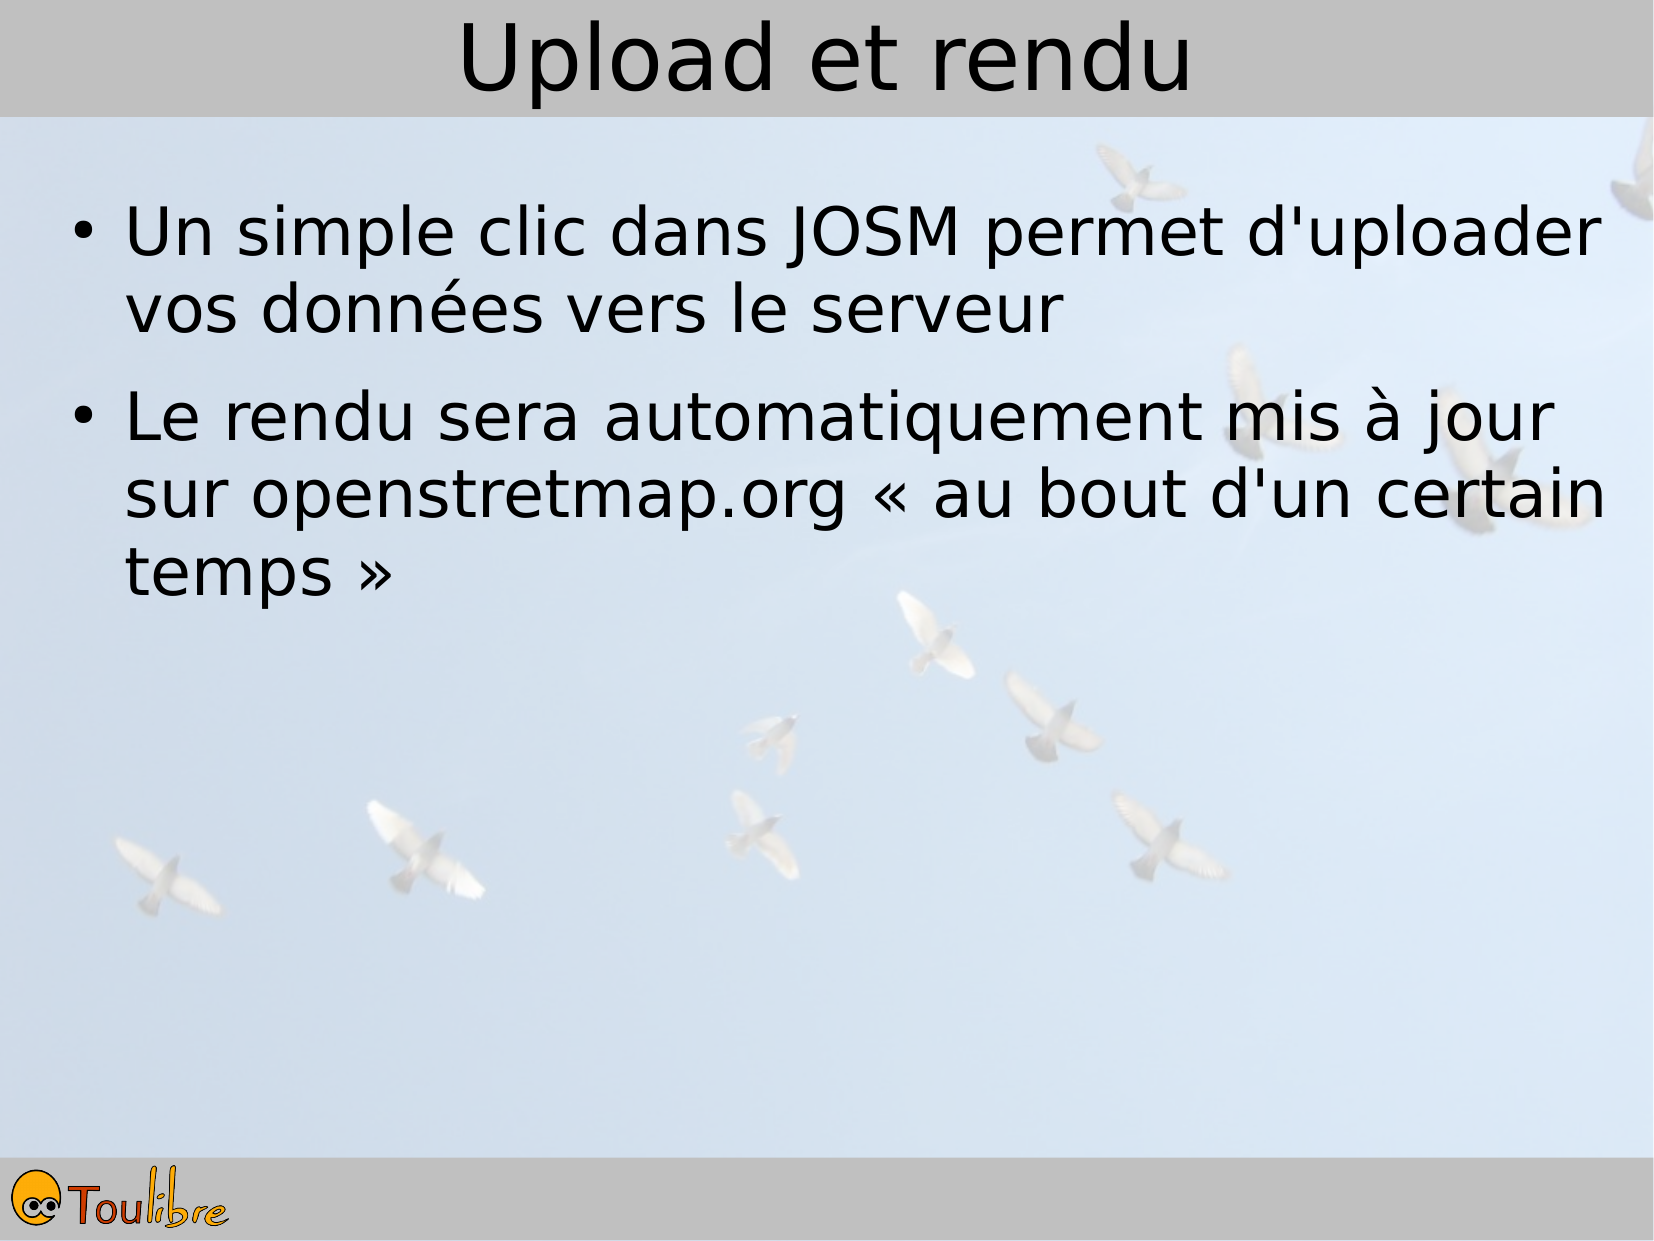

# Upload et rendu
Un simple clic dans JOSM permet d'uploader vos données vers le serveur
Le rendu sera automatiquement mis à jour sur openstretmap.org « au bout d'un certain temps »